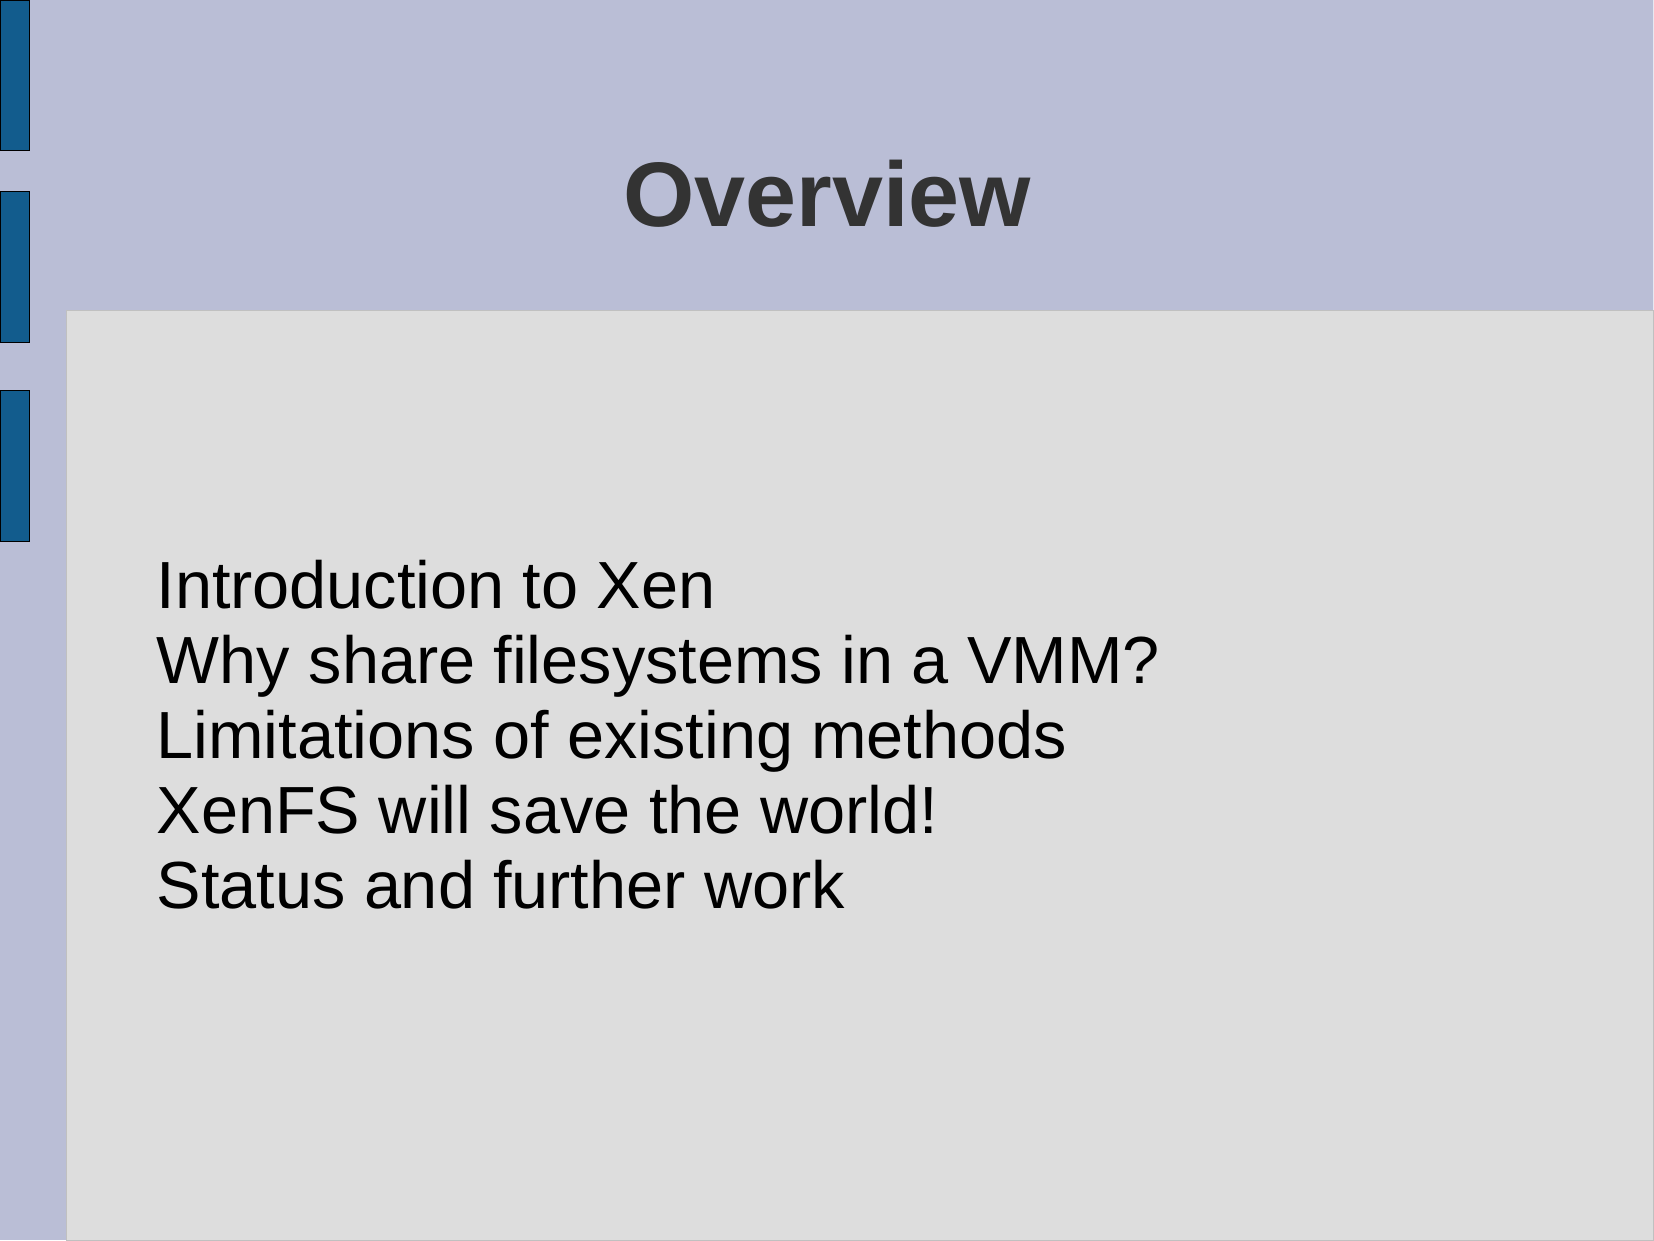

# Overview
Introduction to Xen
Why share filesystems in a VMM?
Limitations of existing methods
XenFS will save the world!
Status and further work